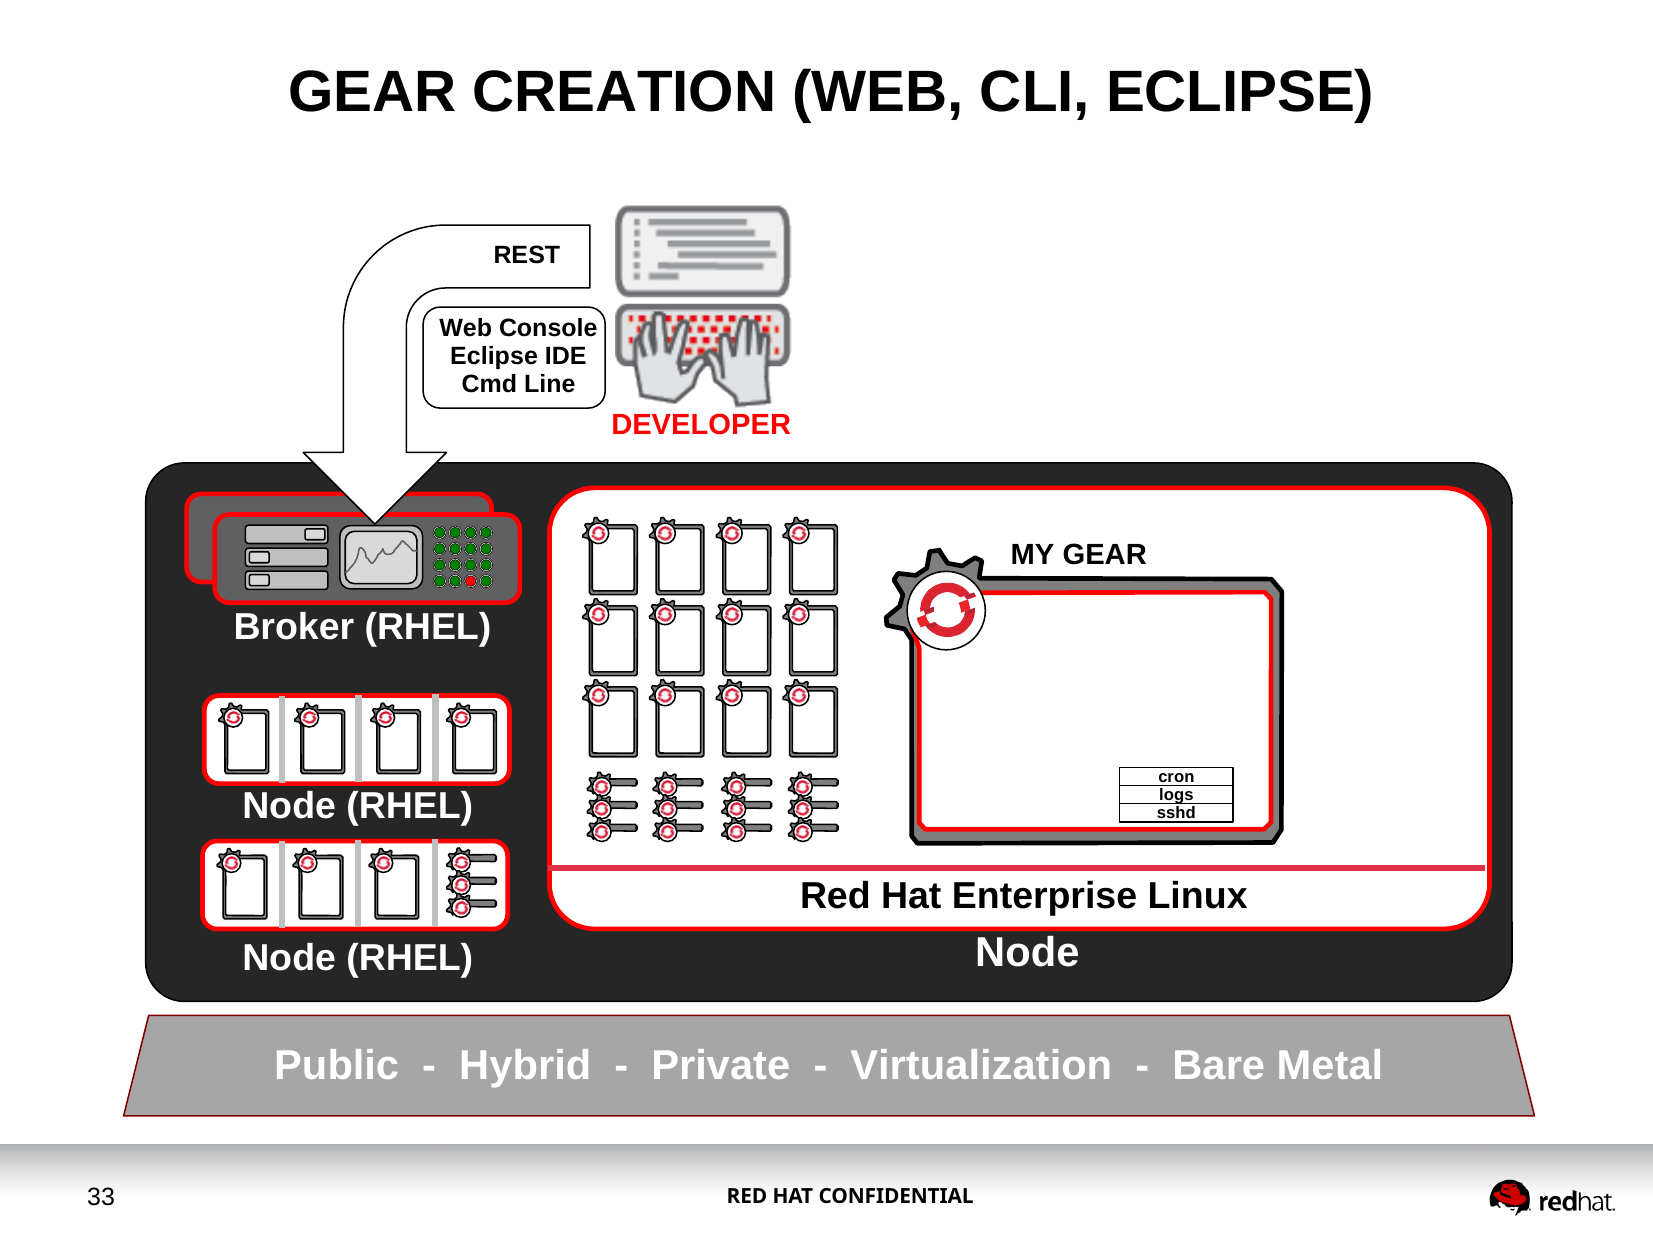

GEAR CREATION (WEB, CLI, ECLIPSE)
REST
Web Console
Eclipse IDE
Cmd Line
DEVELOPER
RHEL
MY GEAR
Broker (RHEL)
cron
Node (RHEL)
logs
sshd
Red Hat Enterprise Linux
Node
Node (RHEL)
Public - Hybrid - Private - Virtualization - Bare Metal